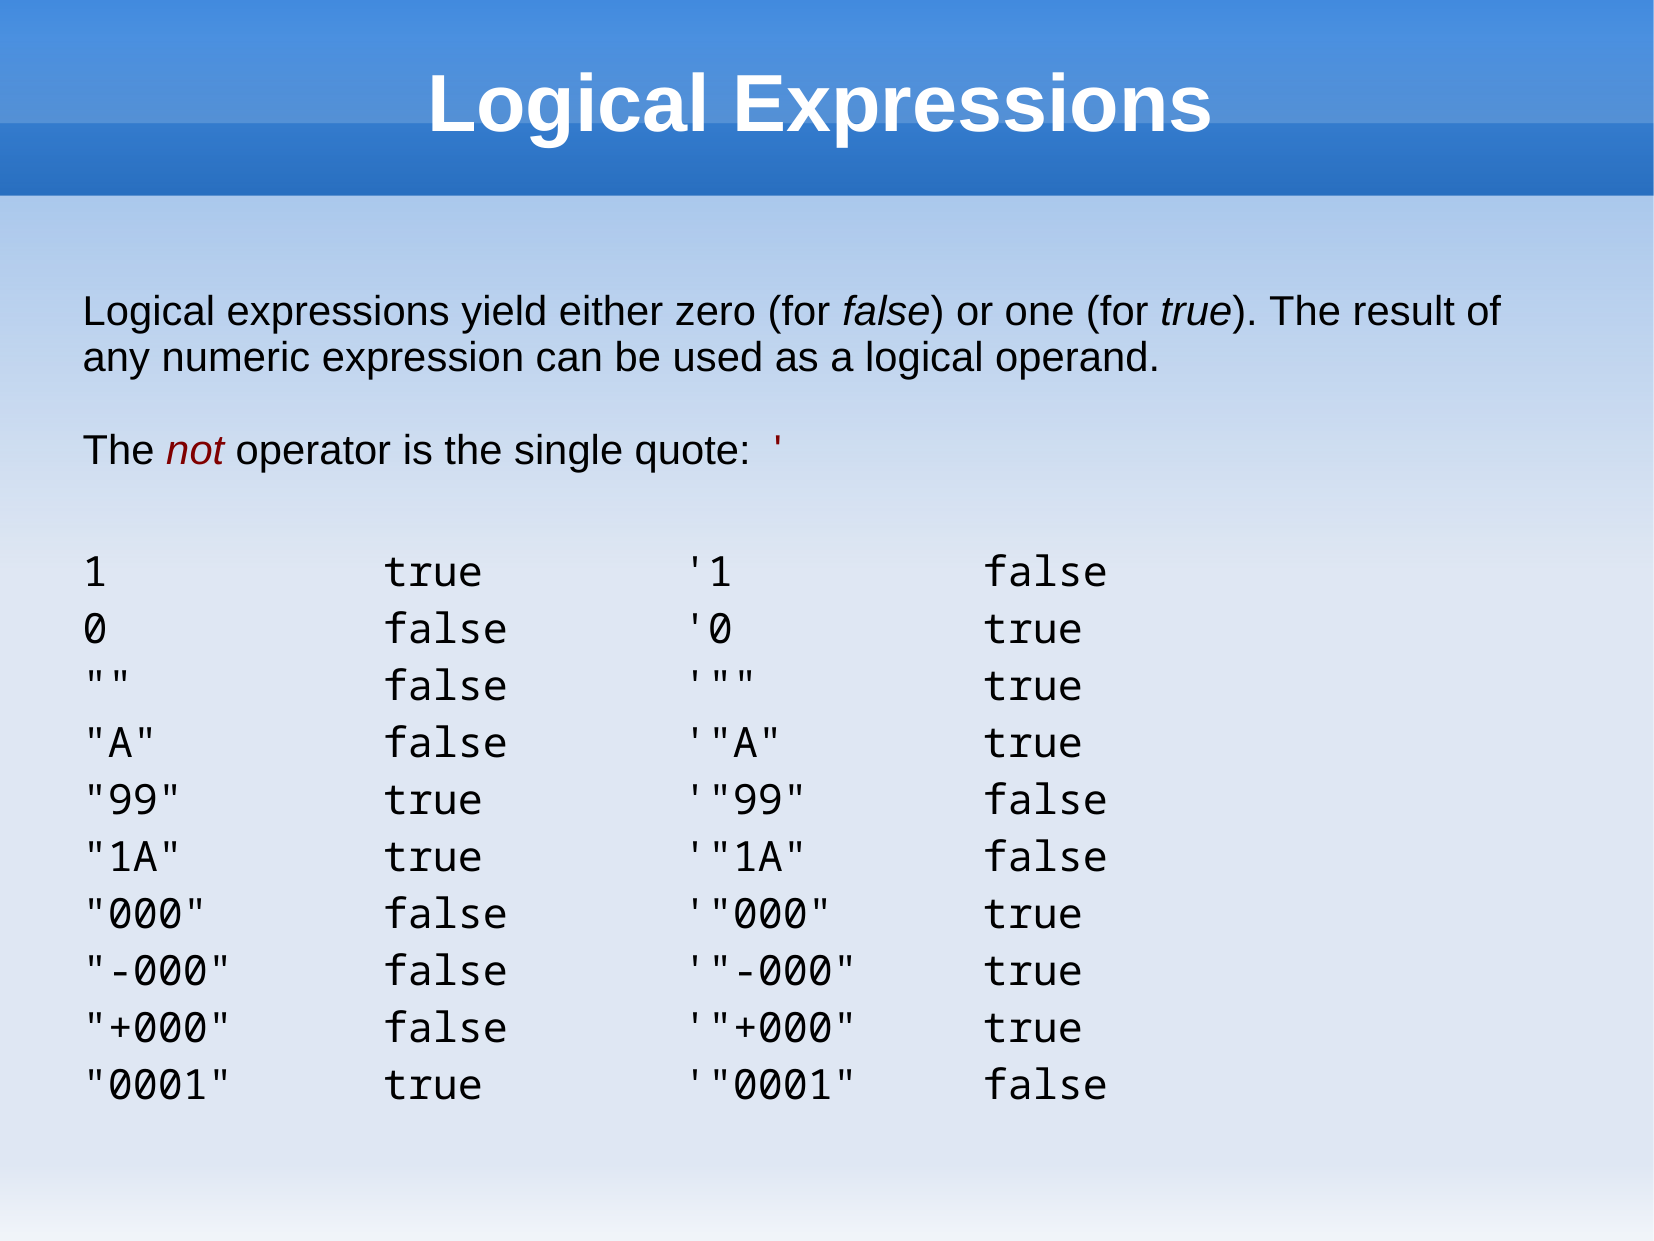

# Logical Expressions
Logical expressions yield either zero (for false) or one (for true). The result of any numeric expression can be used as a logical operand.
The not operator is the single quote: '
1 	 true			'1				false
0	 false			'0				true
"" false			'""			true
"A" false			'"A"			true
"99" true			'"99"			false
"1A" true			'"1A"			false
"000" false			'"000"		true
"-000" false			'"-000"		true
"+000" false			'"+000"		true
"0001" true			'"0001"		false